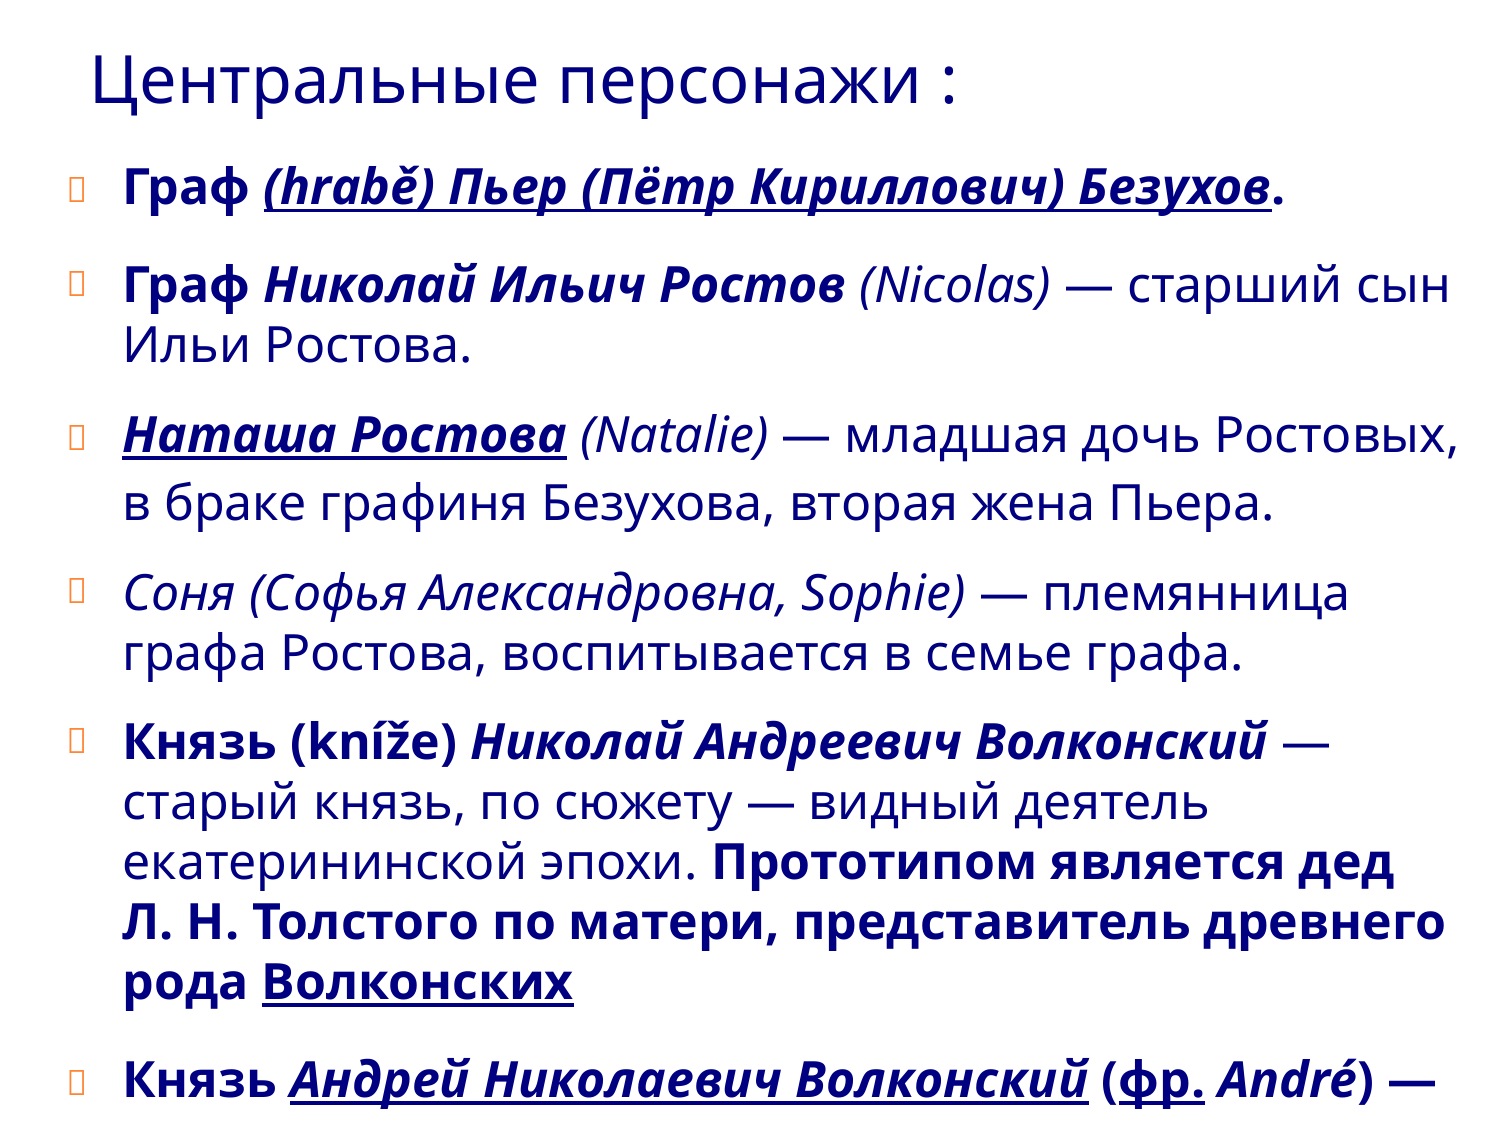

# Центральные персонажи :
Граф (hrabě) Пьер (Пётр Кириллович) Безухов.
Граф Николай Ильич Ростов (Nicolas) — старший сын Ильи Ростова.
Наташа Ростова (Natalie) — младшая дочь Ростовых, в браке графиня Безухова, вторая жена Пьера.
Соня (Софья Александровна, Sophie) — племянница графа Ростова, воспитывается в семье графа.
Князь (kníže) Николай Андреевич Волконский — старый князь, по сюжету — видный деятель екатерининской эпохи. Прототипом является дед Л. Н. Толстого по матери, представитель древнего рода Волконских
Князь Андрей Николаевич Волконский (фр. André) — сын старого князя.